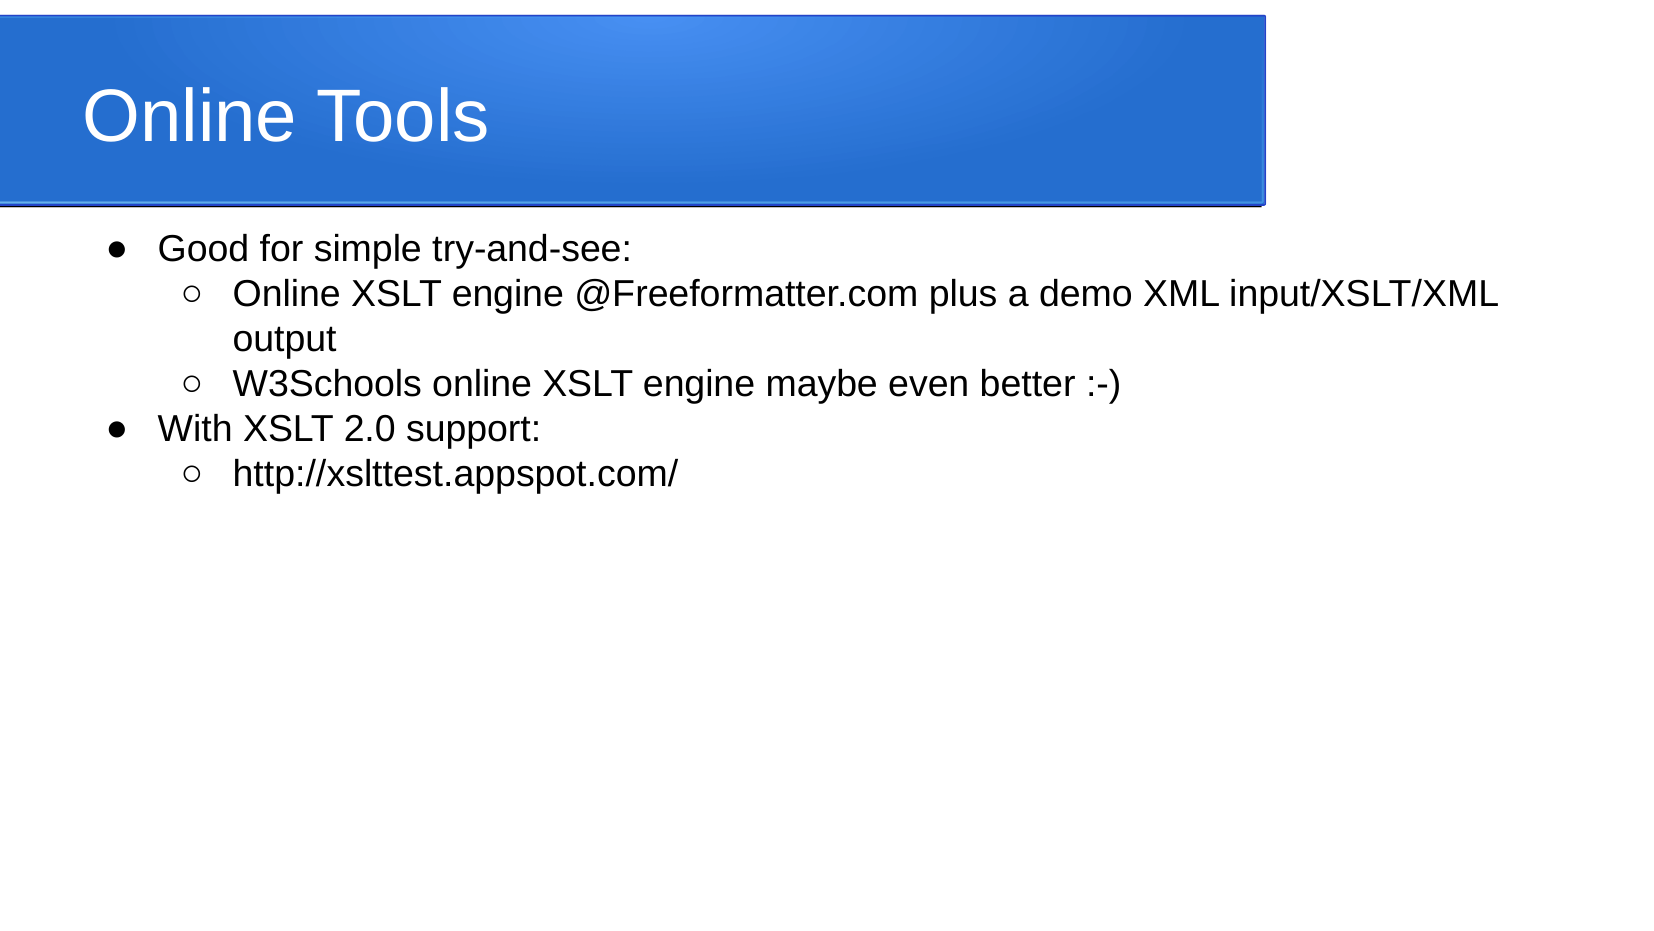

# Online Tools
Good for simple try-and-see:
Online XSLT engine @Freeformatter.com plus a demo XML input/XSLT/XML output
W3Schools online XSLT engine maybe even better :-)
With XSLT 2.0 support:
http://xslttest.appspot.com/